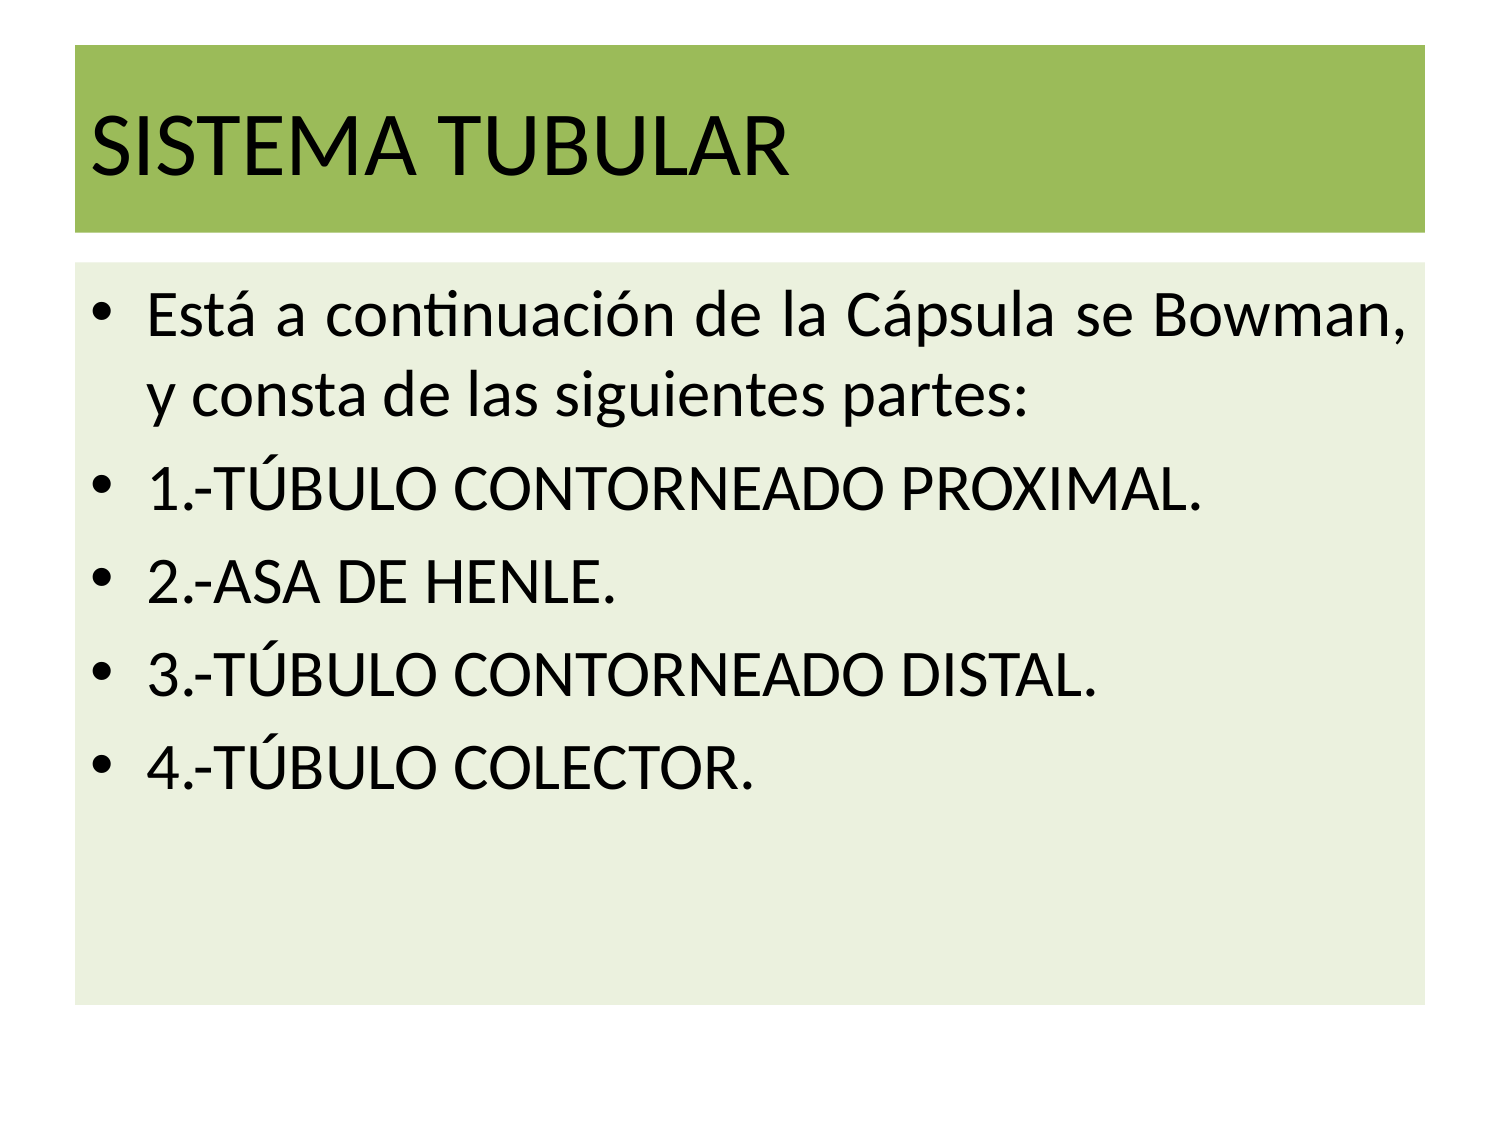

# SISTEMA TUBULAR
Está a continuación de la Cápsula se Bowman, y consta de las siguientes partes:
1.-TÚBULO CONTORNEADO PROXIMAL.
2.-ASA DE HENLE.
3.-TÚBULO CONTORNEADO DISTAL.
4.-TÚBULO COLECTOR.